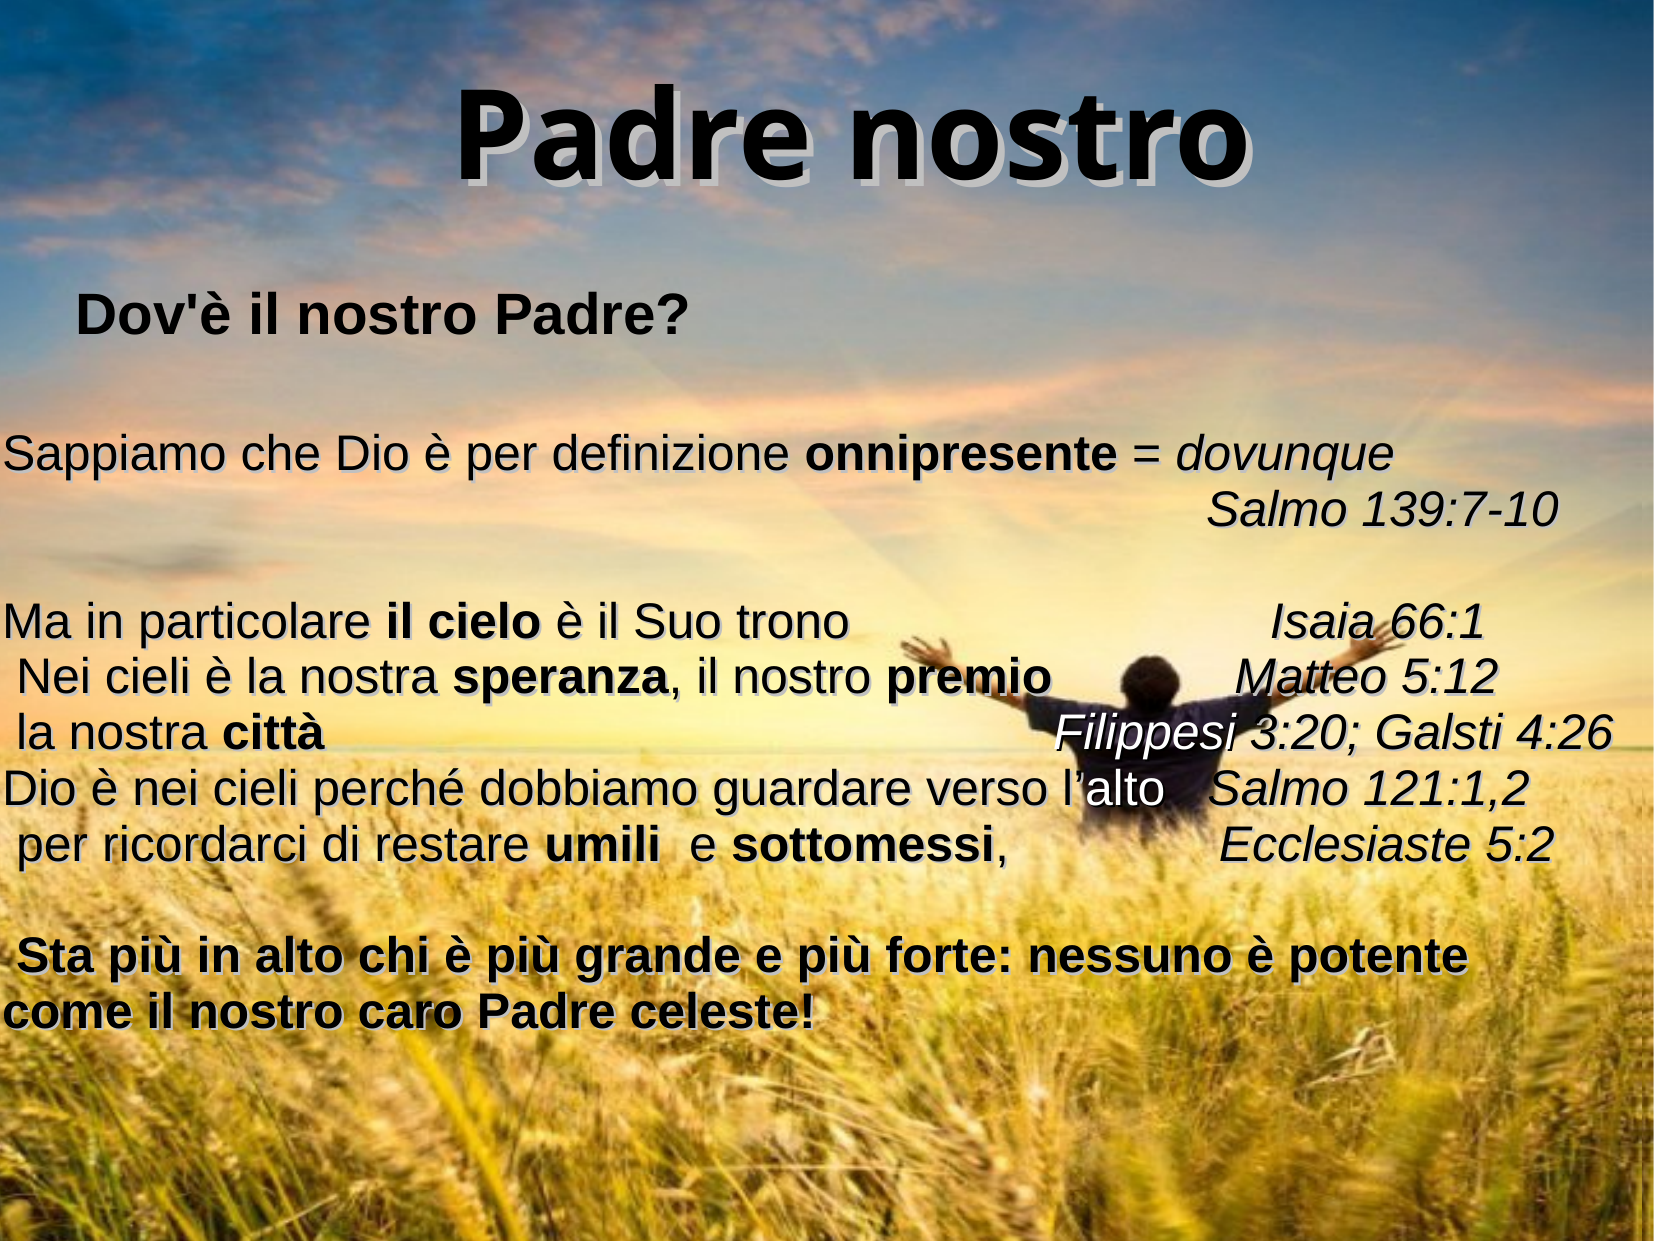

Introduzione
La cameretta.
 Ma tu, quando preghi, entra nella tua cameretta (Matteo 6:6).
Ma tu – questo implica che tu sei chiamato alla vera preghiera,
alla vera adorazione, alla vera comunione con Dio Padre!
 Dio ha delle richieste precise riguardo chi vuole adorarLo
 Giovanni 4:23,24.
 Gesù introduce un concetto caro a tutti i credenti risvegliati e ripieni dello
 Spirito Santo: la preghiera personale; è nella preghiera nascosta che
 Dio più si rivela; è la tua invocazione fervente e silenziosa che più gli è
 gradita; è il tuo grido nella valle dell’umiliazione, o la tua lode sul monte
 della vittoria che salgono come profumo soave al Suo trono.
 Fa’ orazione al Padre tuo che è nel segreto.
Dio è un Dio che si nasconde agli empi, ma che si rivela e rivela le Sue
meraviglie solo a quanti lo cercano Matteo 11:25.
Introduzione
Padre nostro
Dov'è il nostro Padre?
Sappiamo che Dio è per definizione onnipresente = dovunque
 Salmo 139:7-10
Ma in particolare il cielo è il Suo trono Isaia 66:1
 Nei cieli è la nostra speranza, il nostro premio Matteo 5:12
 la nostra città Filippesi 3:20; Galsti 4:26
Dio è nei cieli perché dobbiamo guardare verso l’alto Salmo 121:1,2
 per ricordarci di restare umili e sottomessi, Ecclesiaste 5:2
 Sta più in alto chi è più grande e più forte: nessuno è potente
come il nostro caro Padre celeste!